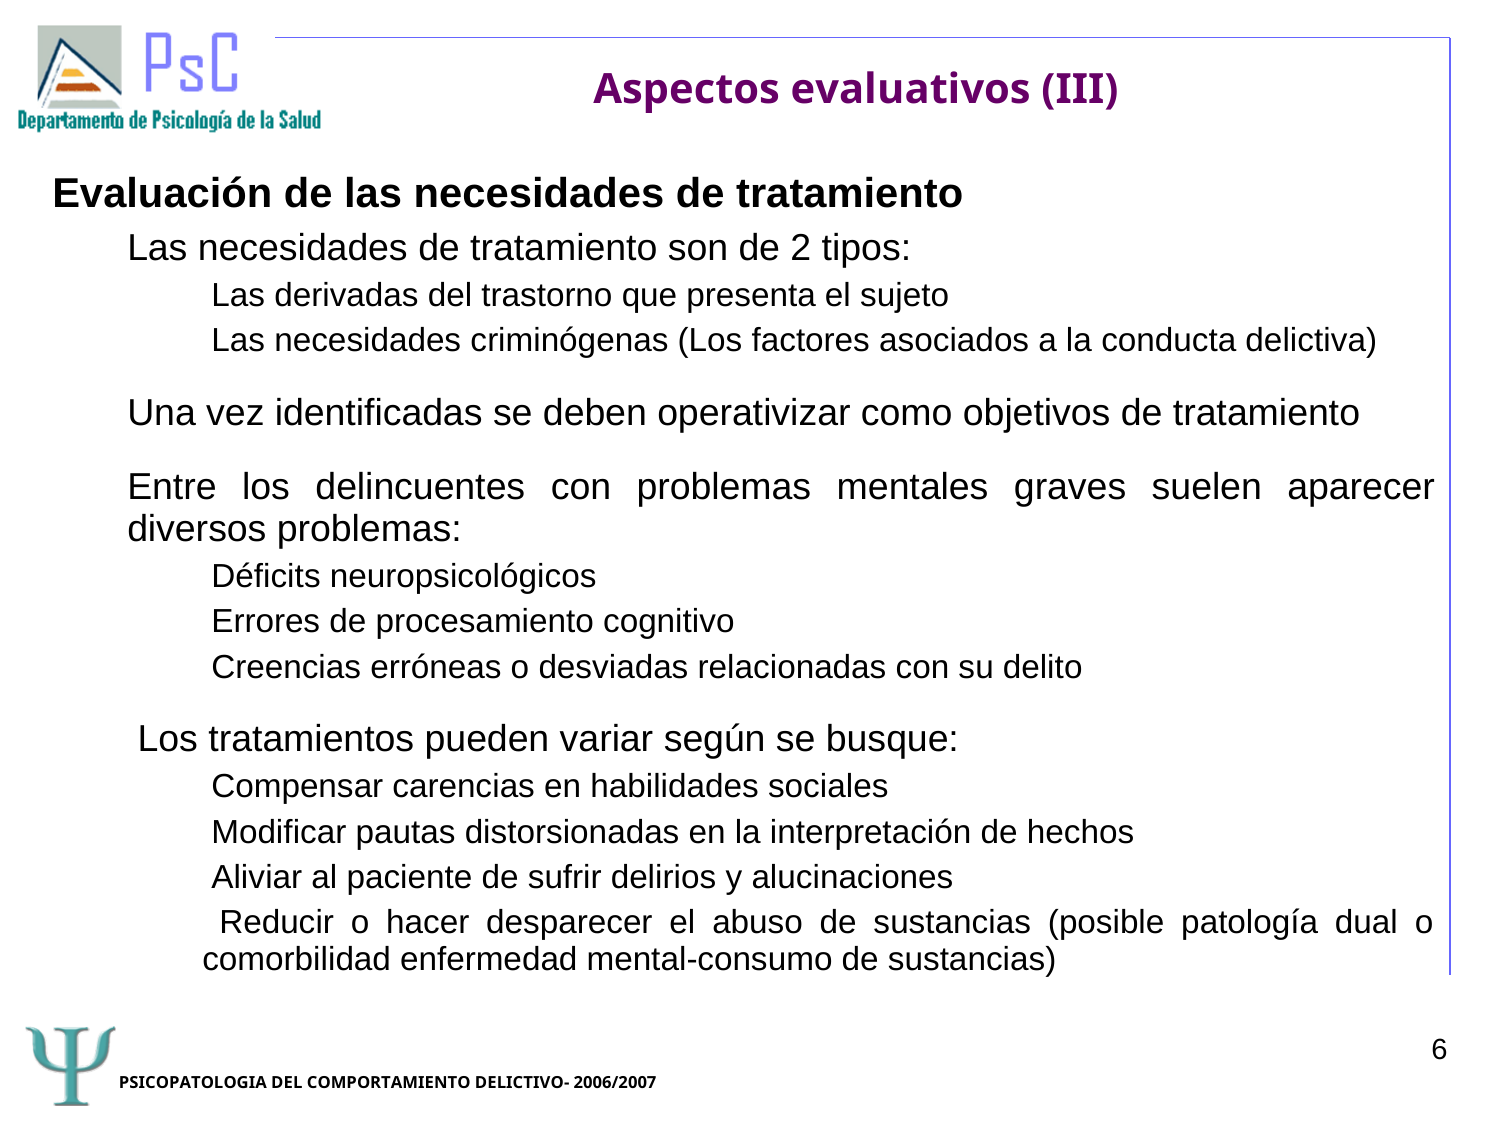

# Aspectos evaluativos (III)
Evaluación de las necesidades de tratamiento
Las necesidades de tratamiento son de 2 tipos:
 Las derivadas del trastorno que presenta el sujeto
 Las necesidades criminógenas (Los factores asociados a la conducta delictiva)
Una vez identificadas se deben operativizar como objetivos de tratamiento
Entre los delincuentes con problemas mentales graves suelen aparecer diversos problemas:
 Déficits neuropsicológicos
 Errores de procesamiento cognitivo
 Creencias erróneas o desviadas relacionadas con su delito
 Los tratamientos pueden variar según se busque:
 Compensar carencias en habilidades sociales
 Modificar pautas distorsionadas en la interpretación de hechos
 Aliviar al paciente de sufrir delirios y alucinaciones
 Reducir o hacer desparecer el abuso de sustancias (posible patología dual o comorbilidad enfermedad mental-consumo de sustancias)
6